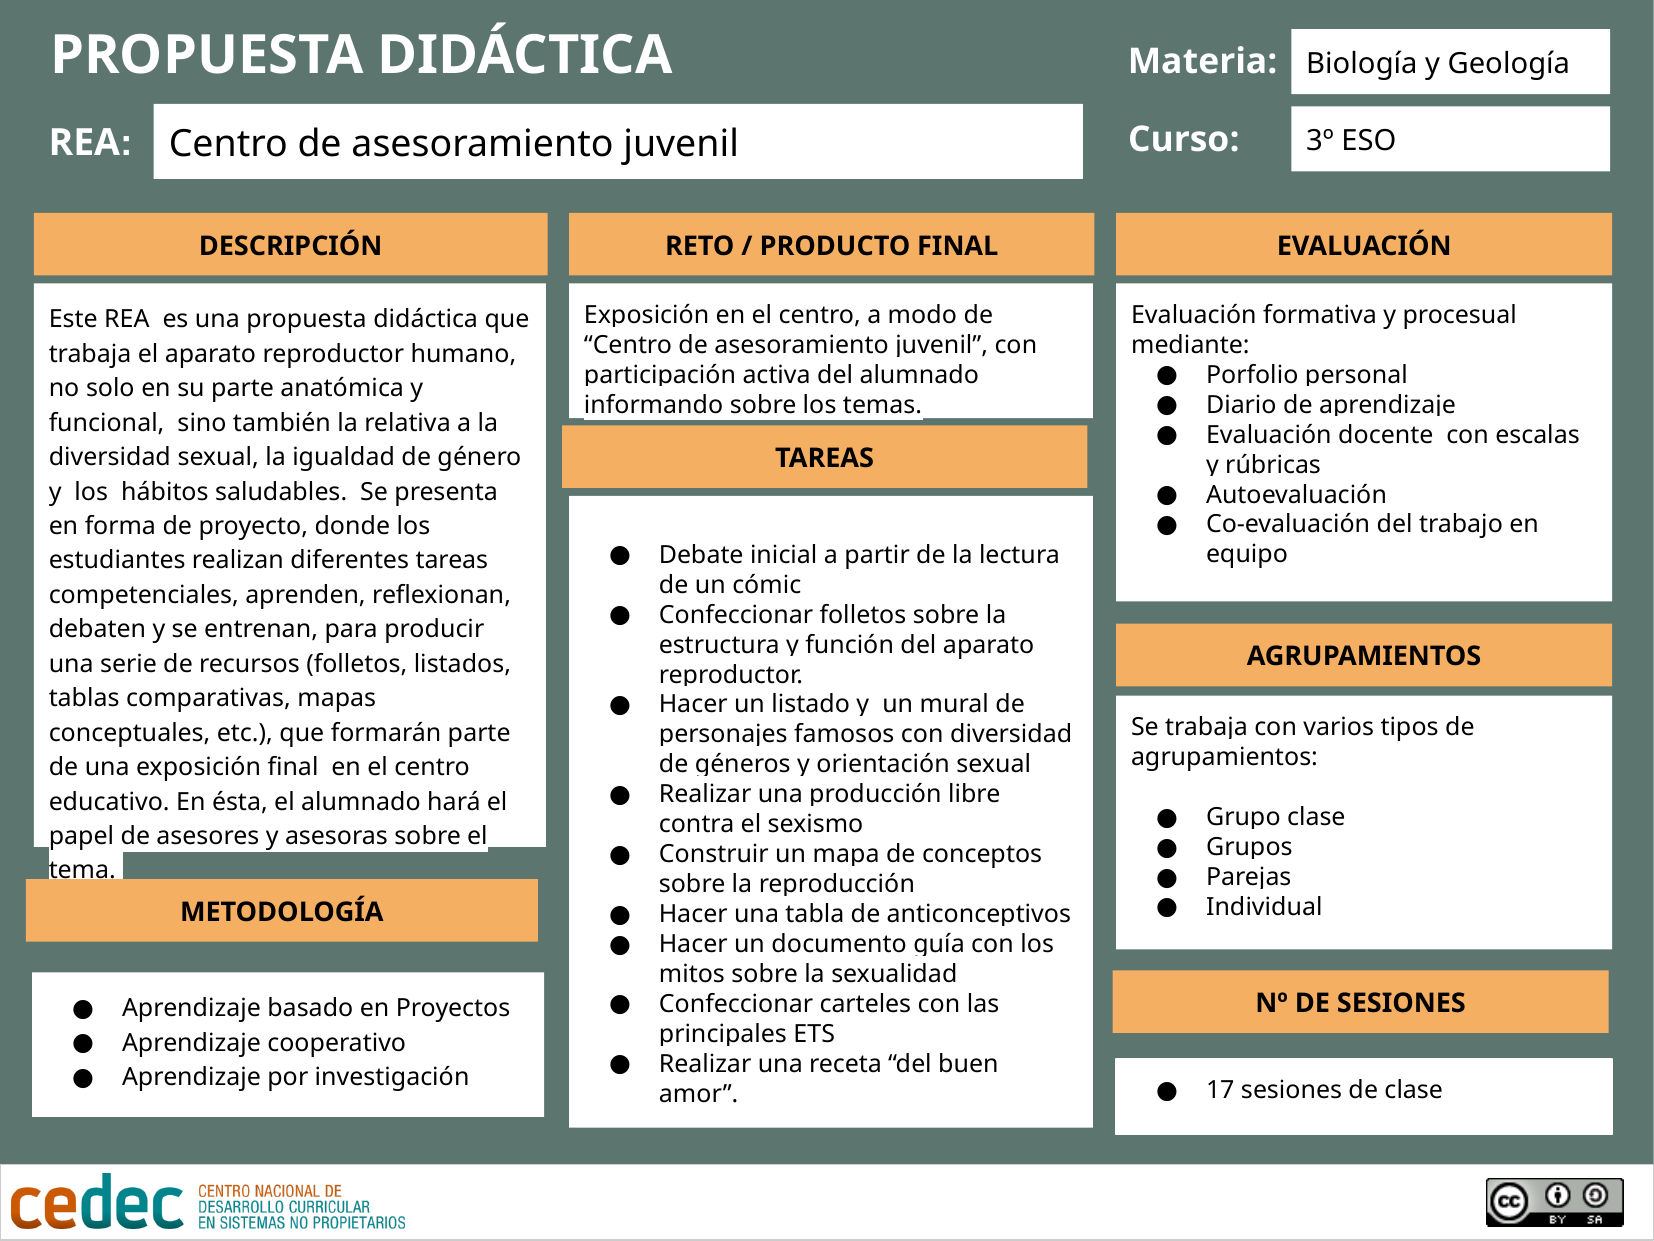

PROPUESTA DIDÁCTICA
Biología y Geología
Materia:
Centro de asesoramiento juvenil
3º ESO
Curso:
REA:
DESCRIPCIÓN
RETO / PRODUCTO FINAL
EVALUACIÓN
Este REA es una propuesta didáctica que trabaja el aparato reproductor humano, no solo en su parte anatómica y funcional, sino también la relativa a la diversidad sexual, la igualdad de género y los hábitos saludables. Se presenta en forma de proyecto, donde los estudiantes realizan diferentes tareas competenciales, aprenden, reflexionan, debaten y se entrenan, para producir una serie de recursos (folletos, listados, tablas comparativas, mapas conceptuales, etc.), que formarán parte de una exposición final en el centro educativo. En ésta, el alumnado hará el papel de asesores y asesoras sobre el tema.
Exposición en el centro, a modo de “Centro de asesoramiento juvenil”, con participación activa del alumnado informando sobre los temas.
Evaluación formativa y procesual mediante:
Porfolio personal
Diario de aprendizaje
Evaluación docente con escalas y rúbricas
Autoevaluación
Co-evaluación del trabajo en equipo
TAREAS
Debate inicial a partir de la lectura de un cómic
Confeccionar folletos sobre la estructura y función del aparato reproductor.
Hacer un listado y un mural de personajes famosos con diversidad de géneros y orientación sexual
Realizar una producción libre contra el sexismo
Construir un mapa de conceptos sobre la reproducción
Hacer una tabla de anticonceptivos
Hacer un documento guía con los mitos sobre la sexualidad
Confeccionar carteles con las principales ETS
Realizar una receta “del buen amor”.
AGRUPAMIENTOS
Se trabaja con varios tipos de agrupamientos:
Grupo clase
Grupos
Parejas
Individual
METODOLOGÍA
Nº DE SESIONES
Aprendizaje basado en Proyectos
Aprendizaje cooperativo
Aprendizaje por investigación
17 sesiones de clase